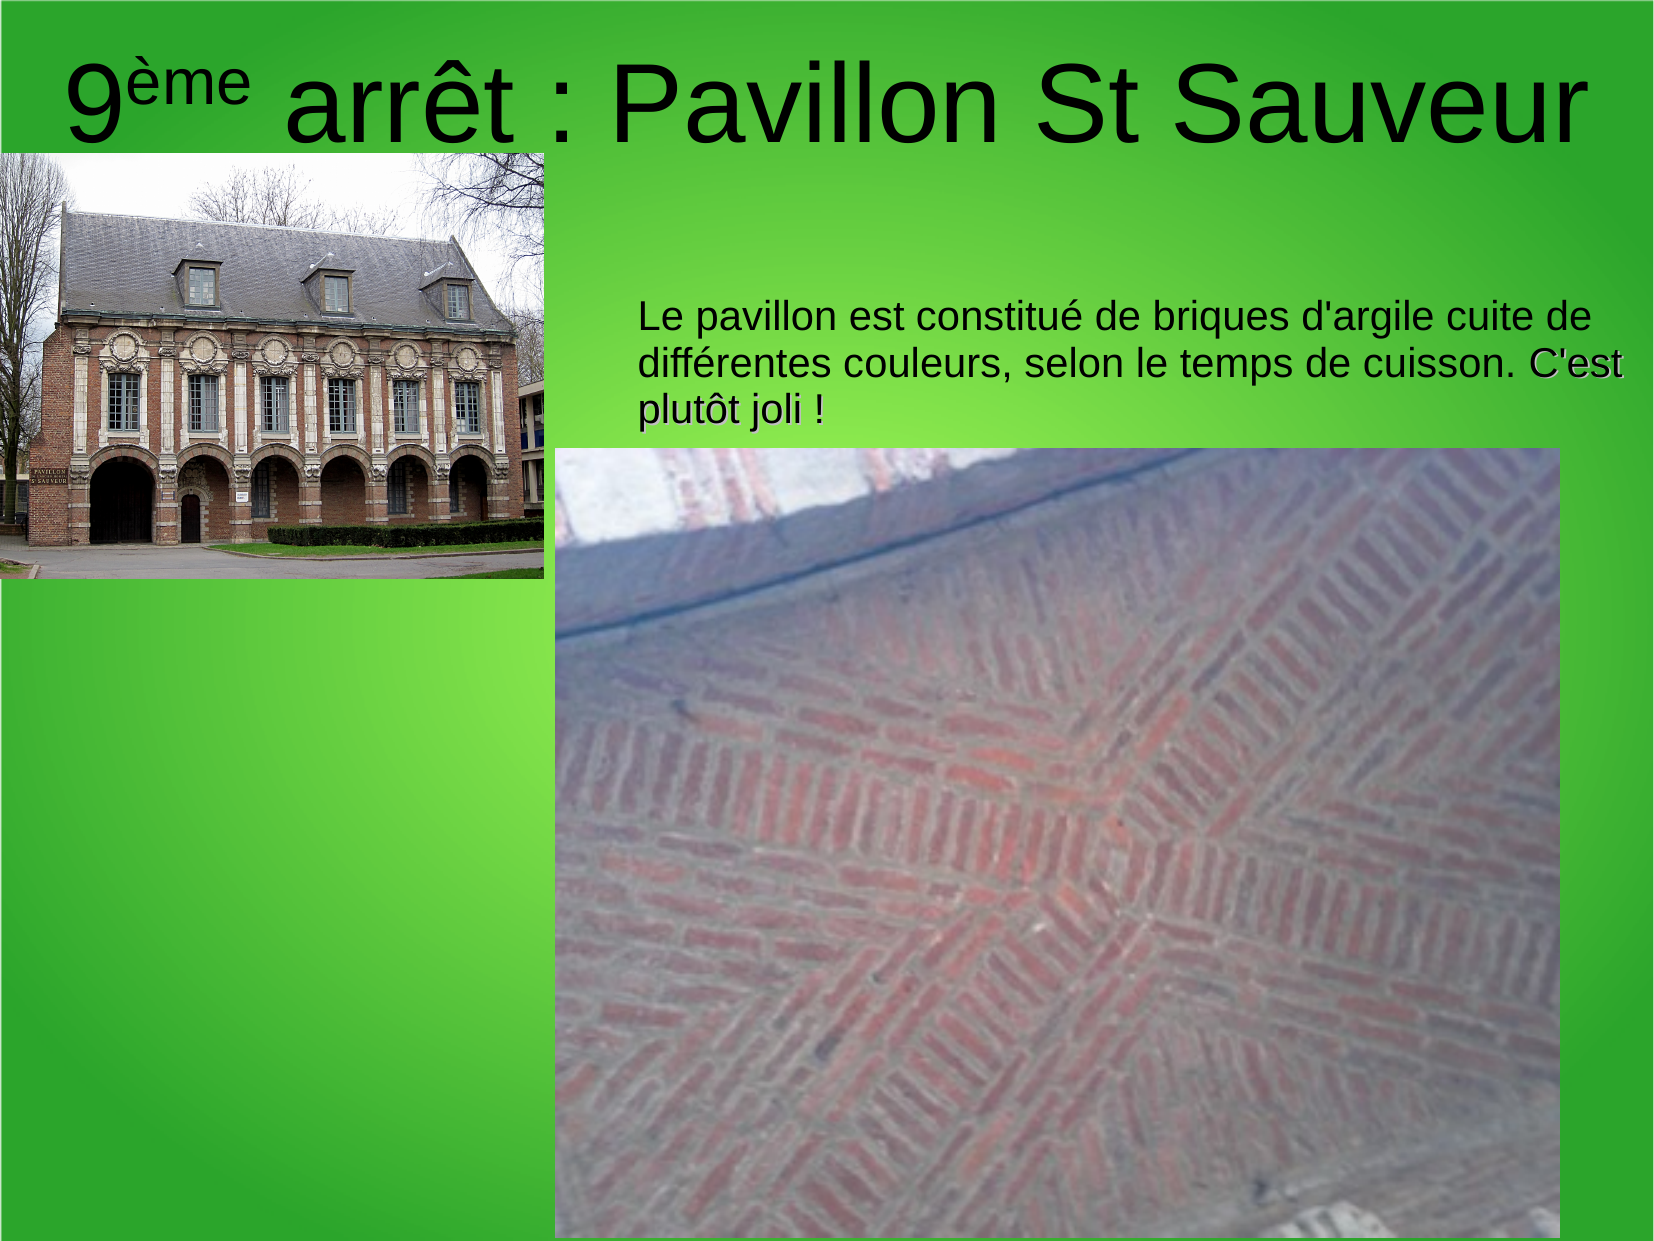

# 9ème arrêt : Pavillon St Sauveur
Le pavillon est constitué de briques d'argile cuite de différentes couleurs, selon le temps de cuisson. C'est plutôt joli !